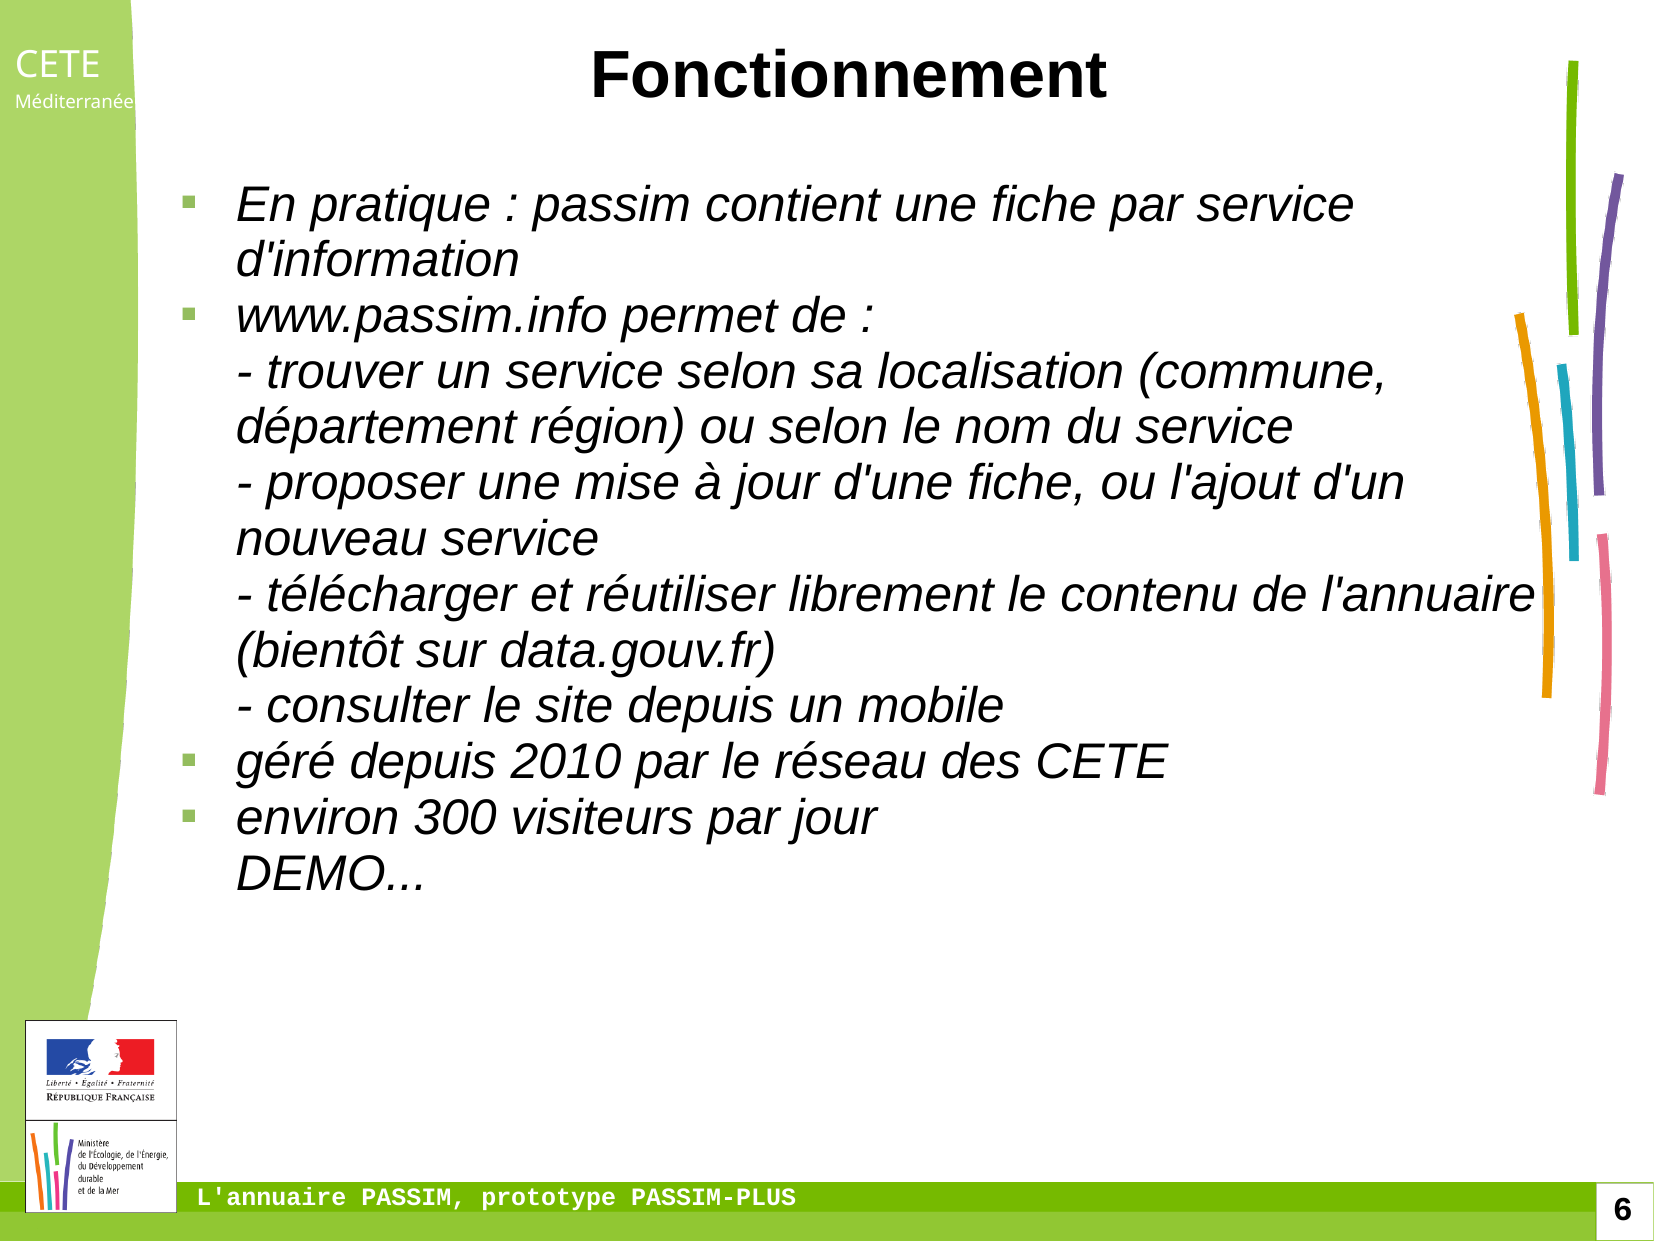

Fonctionnement
En pratique : passim contient une fiche par service d'information
www.passim.info permet de :
- trouver un service selon sa localisation (commune, département région) ou selon le nom du service
- proposer une mise à jour d'une fiche, ou l'ajout d'un nouveau service
- télécharger et réutiliser librement le contenu de l'annuaire (bientôt sur data.gouv.fr)
- consulter le site depuis un mobile
géré depuis 2010 par le réseau des CETE
environ 300 visiteurs par jour
DEMO...
6